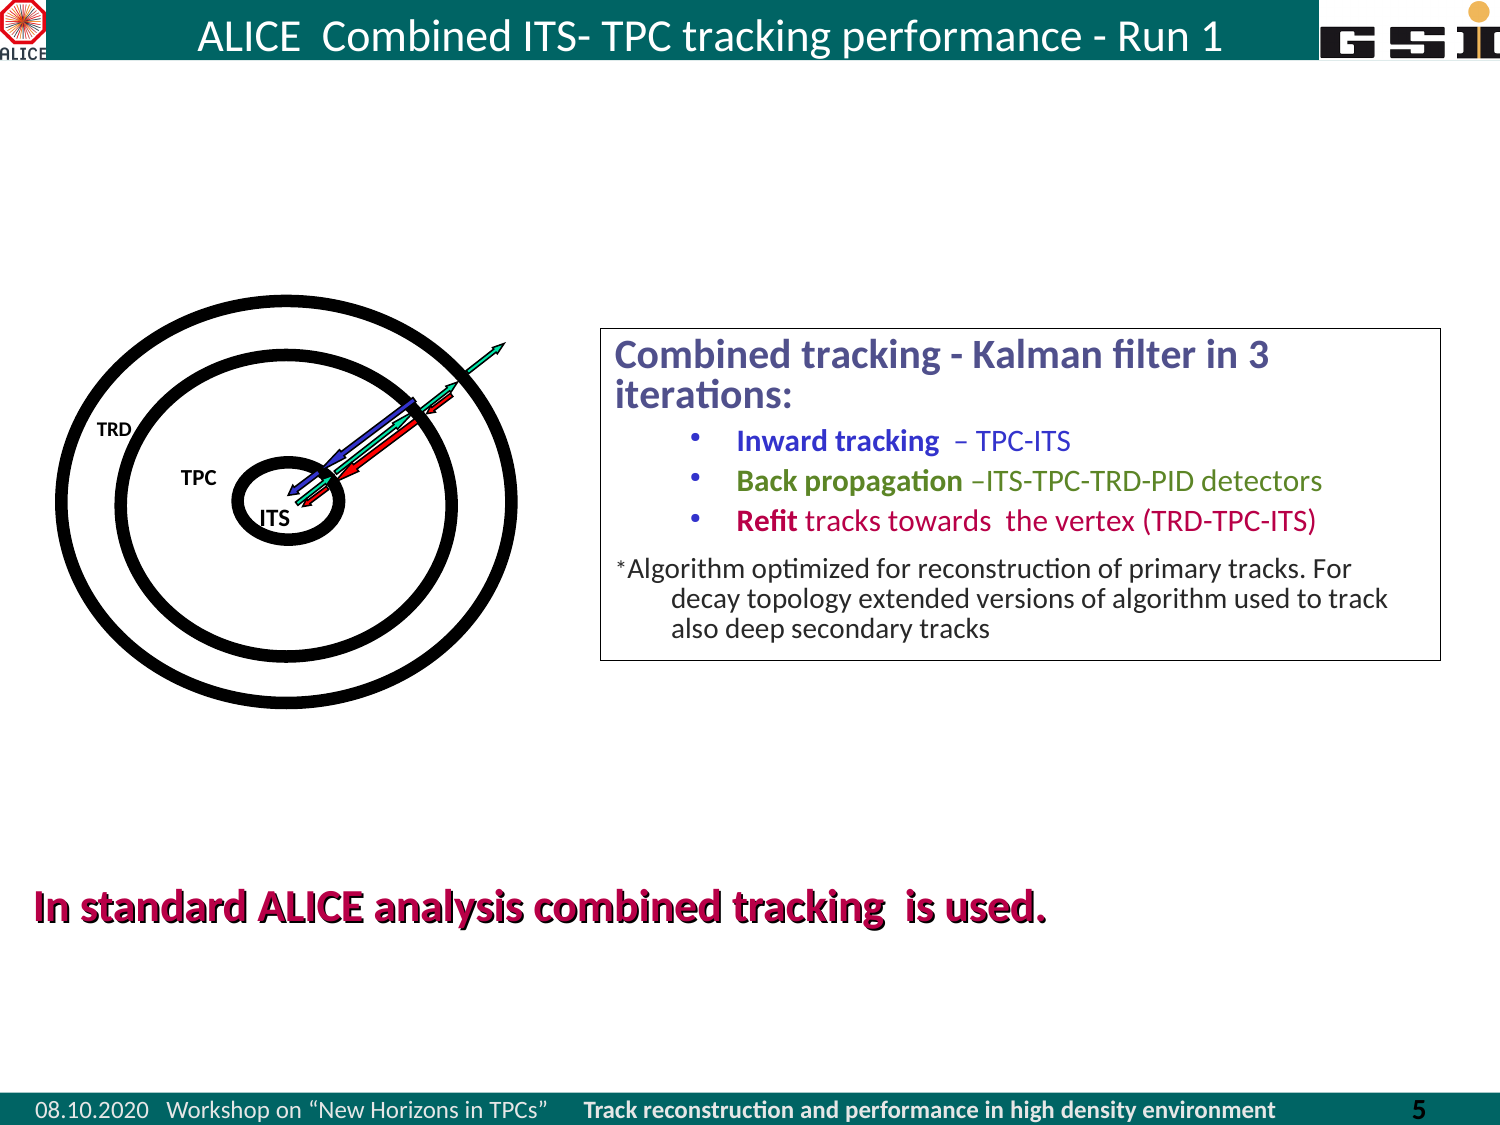

# ALICE Combined ITS- TPC tracking performance - Run 1
TRD
TPC
ITS
Combined tracking - Kalman filter in 3 iterations:
Inward tracking – TPC-ITS
Back propagation –ITS-TPC-TRD-PID detectors
Refit tracks towards the vertex (TRD-TPC-ITS)
*Algorithm optimized for reconstruction of primary tracks. For decay topology extended versions of algorithm used to track also deep secondary tracks
In standard ALICE analysis combined tracking is used.